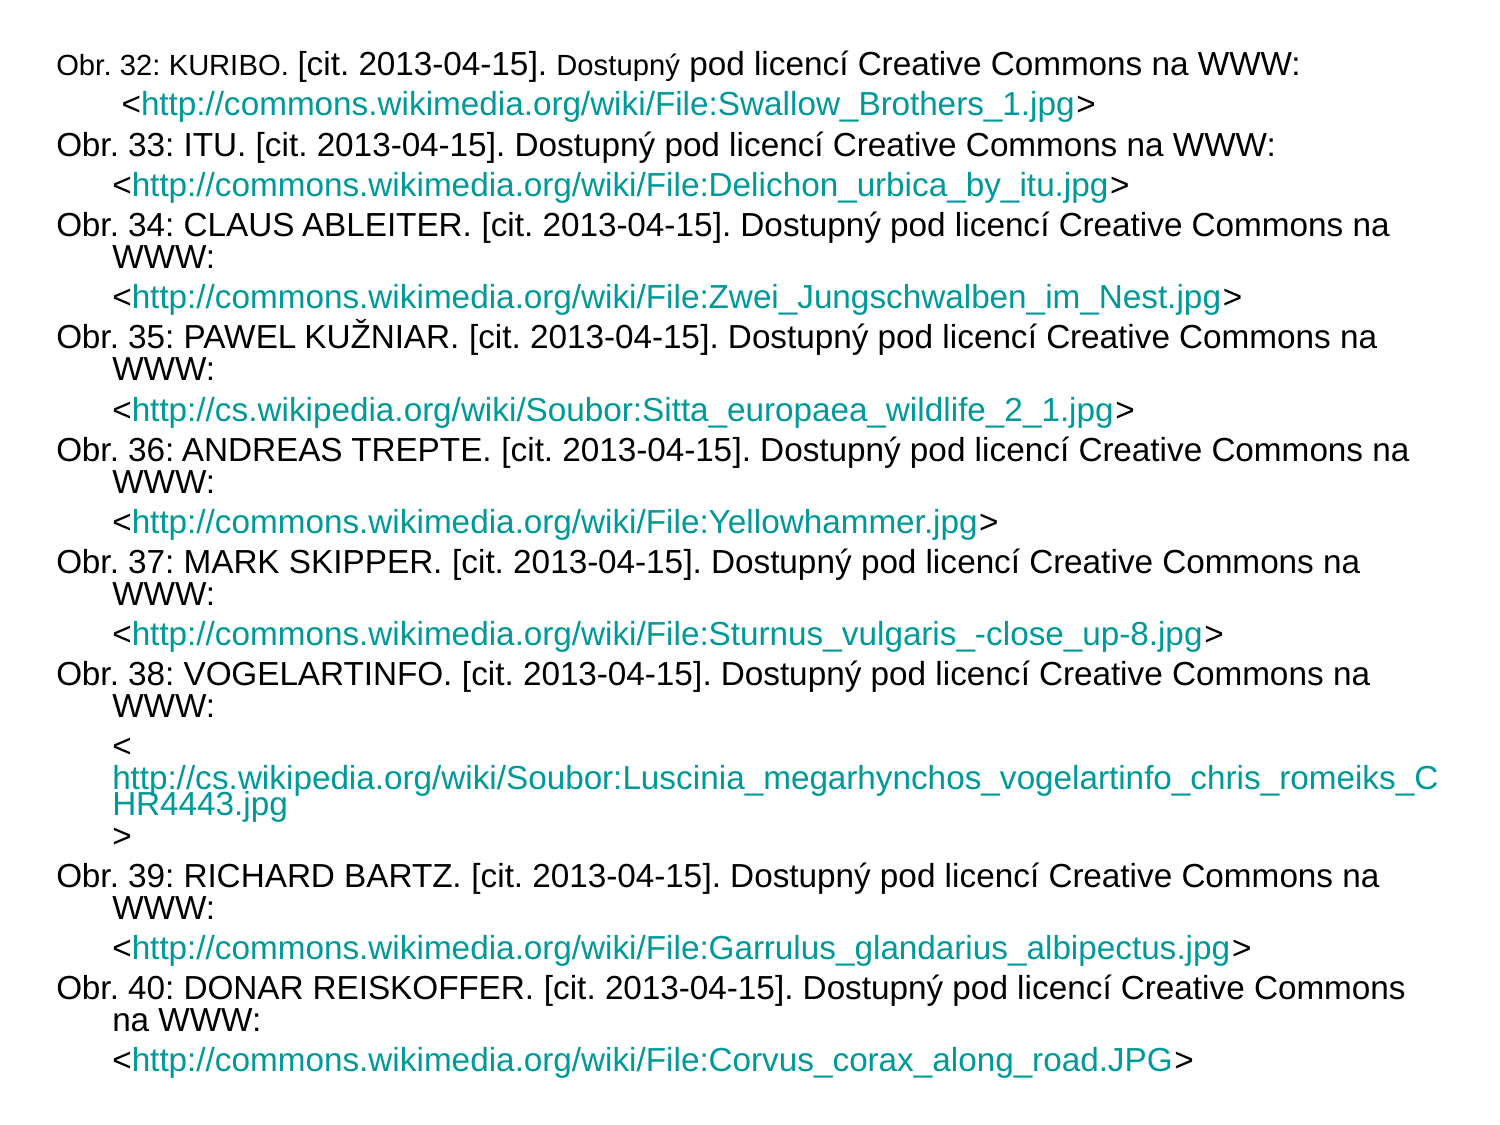

# Obr. 32: KURIBO. [cit. 2013-04-15]. Dostupný pod licencí Creative Commons na WWW:
	 <http://commons.wikimedia.org/wiki/File:Swallow_Brothers_1.jpg>
Obr. 33: ITU. [cit. 2013-04-15]. Dostupný pod licencí Creative Commons na WWW:
	<http://commons.wikimedia.org/wiki/File:Delichon_urbica_by_itu.jpg>
Obr. 34: CLAUS ABLEITER. [cit. 2013-04-15]. Dostupný pod licencí Creative Commons na WWW:
	<http://commons.wikimedia.org/wiki/File:Zwei_Jungschwalben_im_Nest.jpg>
Obr. 35: PAWEL KUŽNIAR. [cit. 2013-04-15]. Dostupný pod licencí Creative Commons na WWW:
	<http://cs.wikipedia.org/wiki/Soubor:Sitta_europaea_wildlife_2_1.jpg>
Obr. 36: ANDREAS TREPTE. [cit. 2013-04-15]. Dostupný pod licencí Creative Commons na WWW:
	<http://commons.wikimedia.org/wiki/File:Yellowhammer.jpg>
Obr. 37: MARK SKIPPER. [cit. 2013-04-15]. Dostupný pod licencí Creative Commons na WWW:
	<http://commons.wikimedia.org/wiki/File:Sturnus_vulgaris_-close_up-8.jpg>
Obr. 38: VOGELARTINFO. [cit. 2013-04-15]. Dostupný pod licencí Creative Commons na WWW:
	<http://cs.wikipedia.org/wiki/Soubor:Luscinia_megarhynchos_vogelartinfo_chris_romeiks_CHR4443.jpg>
Obr. 39: RICHARD BARTZ. [cit. 2013-04-15]. Dostupný pod licencí Creative Commons na WWW:
	<http://commons.wikimedia.org/wiki/File:Garrulus_glandarius_albipectus.jpg>
Obr. 40: DONAR REISKOFFER. [cit. 2013-04-15]. Dostupný pod licencí Creative Commons na WWW:
	<http://commons.wikimedia.org/wiki/File:Corvus_corax_along_road.JPG>